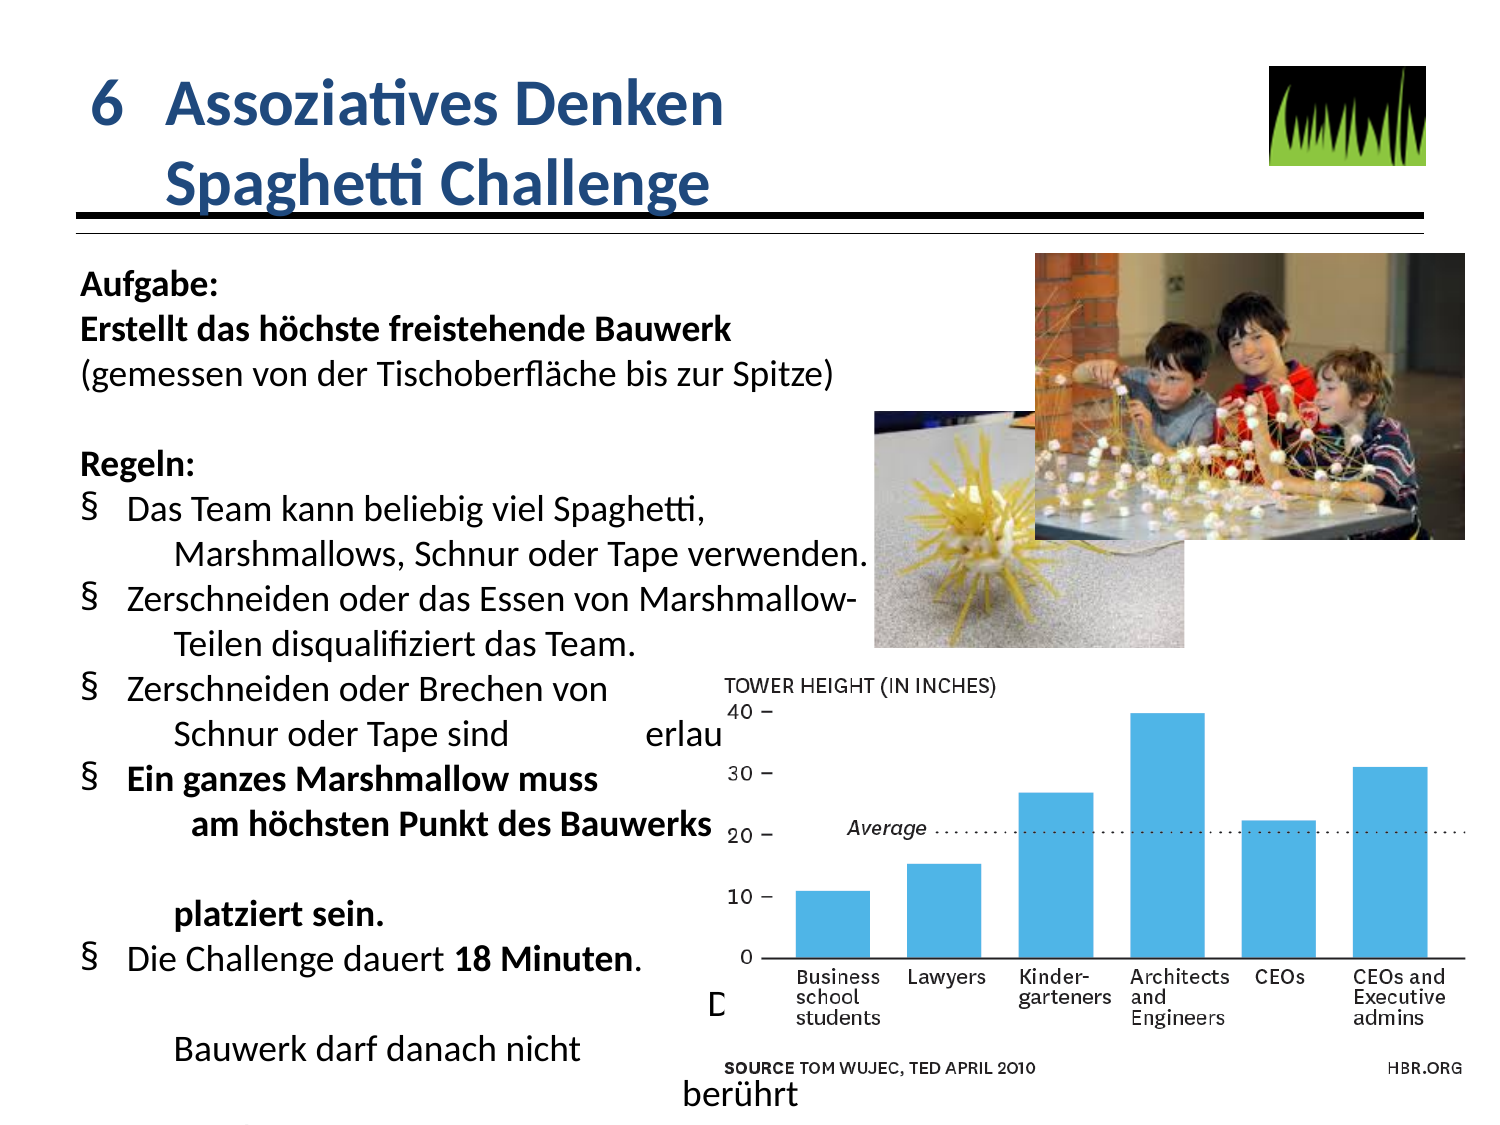

# 6	Assoziatives Denken Spaghetti Challenge
Aufgabe:
Erstellt das höchste freistehende Bauwerk
(gemessen von der Tischoberfläche bis zur Spitze)
Regeln:
Das Team kann beliebig viel Spaghetti, Marshmallows, Schnur oder Tape verwenden.
Zerschneiden oder das Essen von Marshmallow-Teilen disqualifiziert das Team.
Zerschneiden oder Brechen von Spaghetti, Schnur oder Tape sind erlaubt.
Ein ganzes Marshmallow muss am höchsten Punkt des Bauwerks platziert sein.
Die Challenge dauert 18 Minuten. Das Bauwerk darf danach nicht berührt werden.